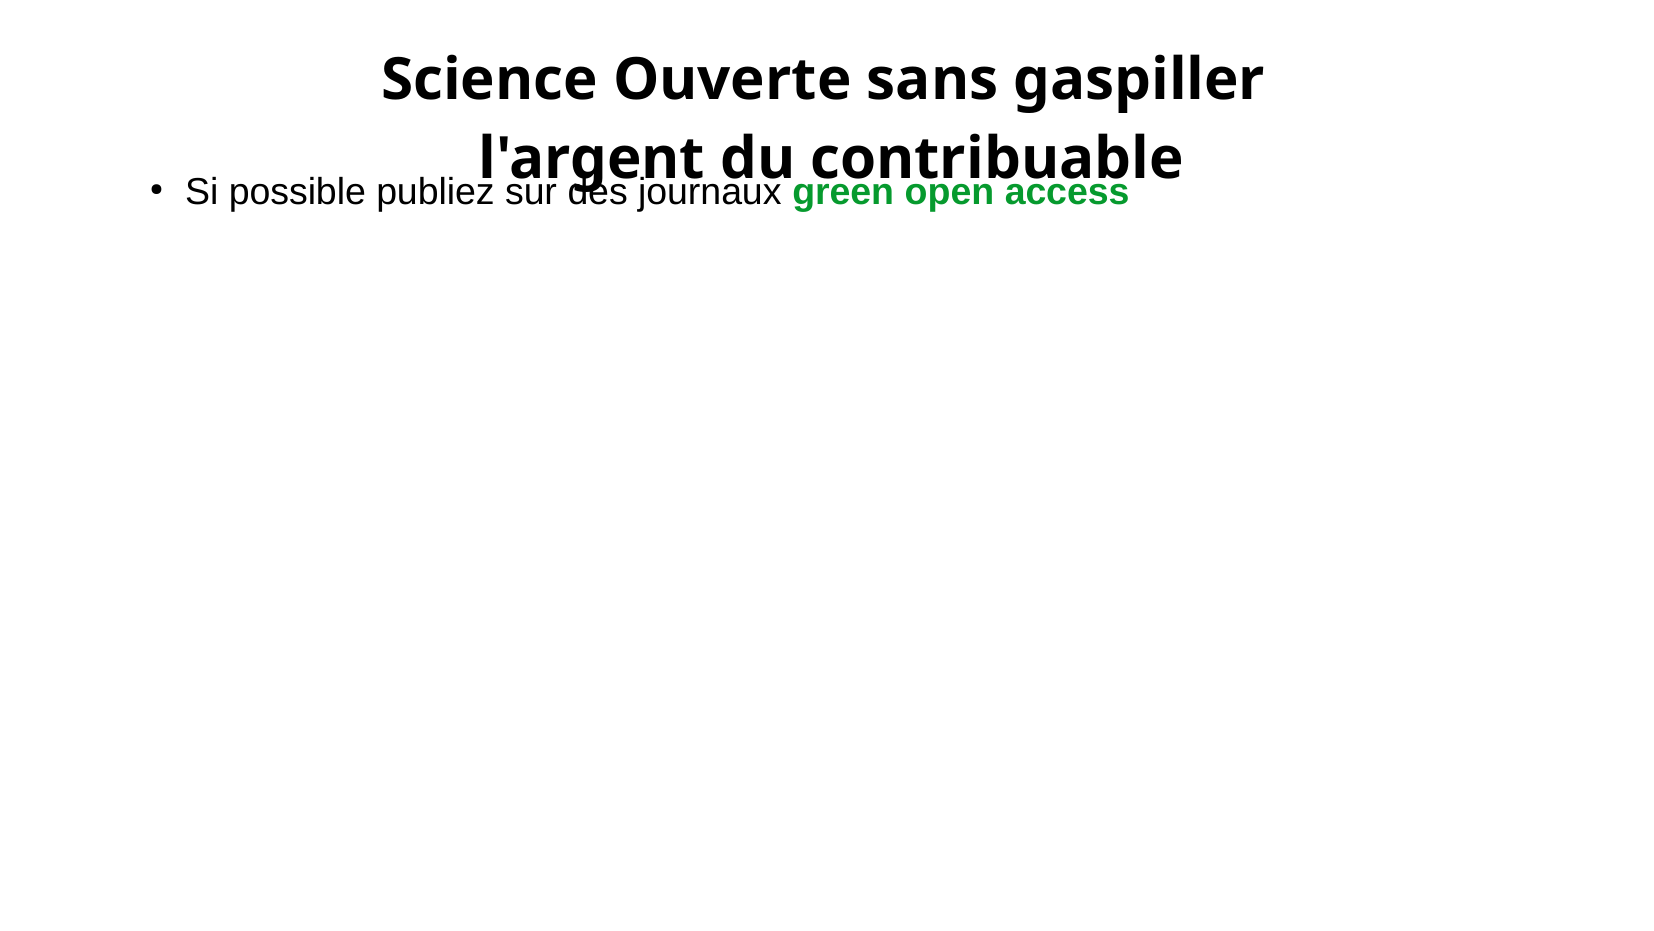

Science Ouverte sans gaspiller
l'argent du contribuable
Si possible publiez sur des journaux green open access